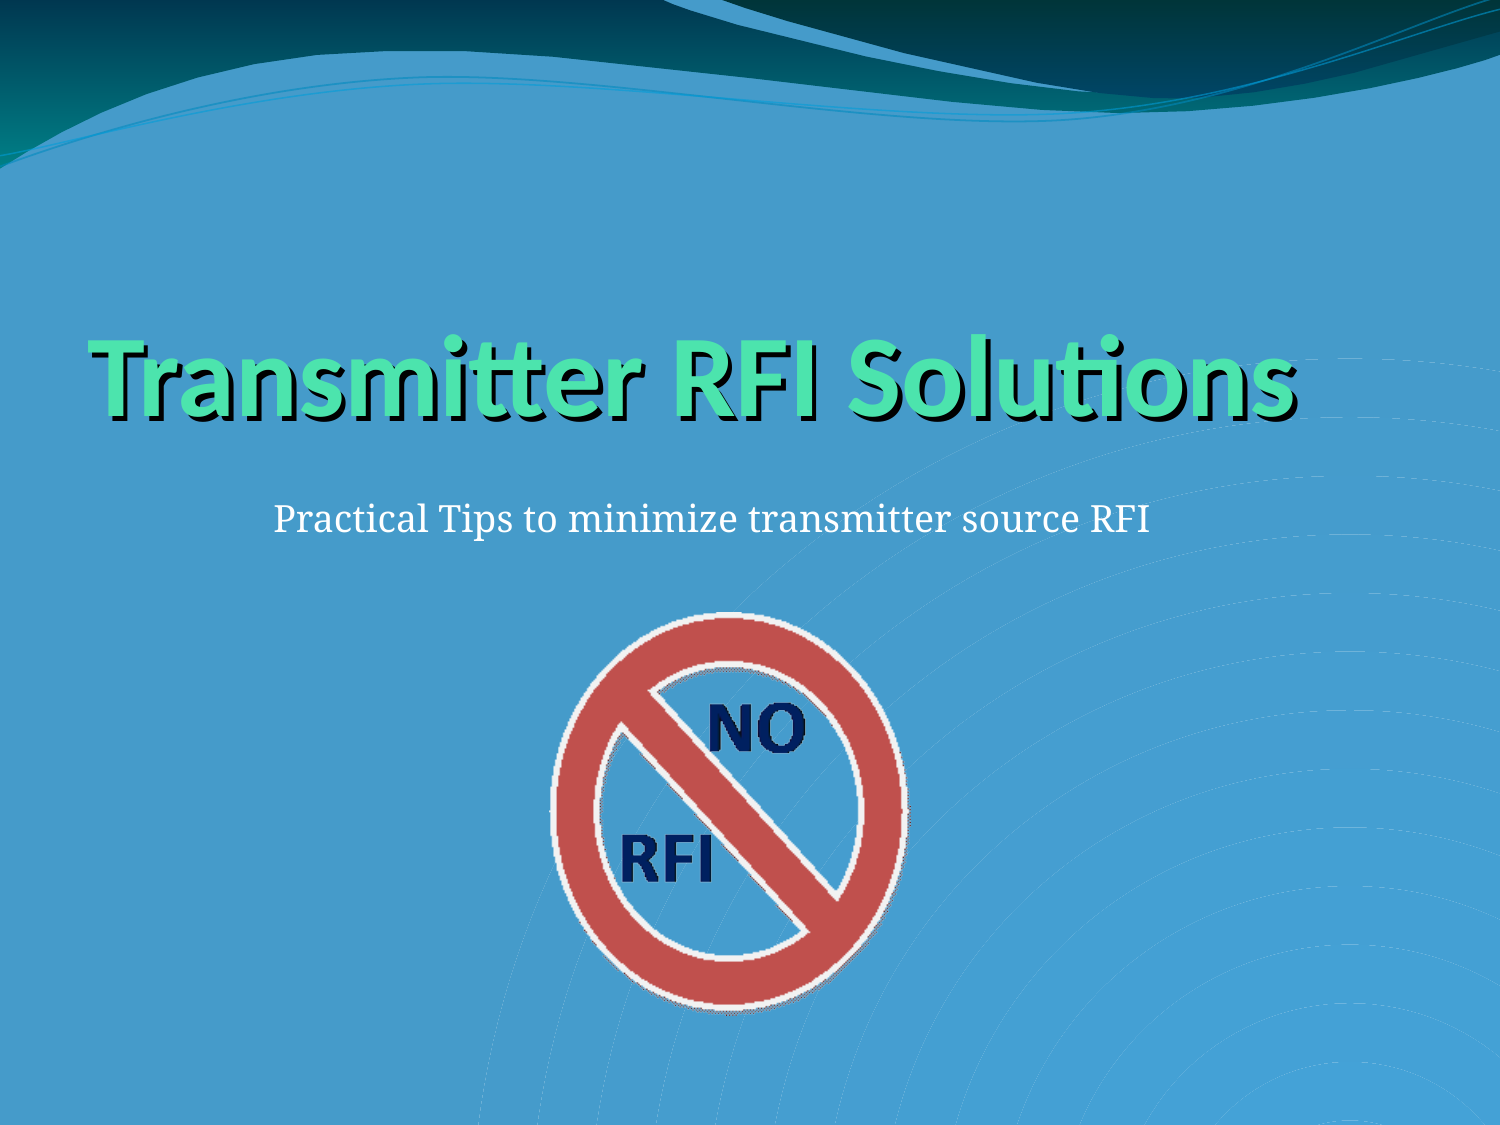

# Transmitter RFI Solutions
Practical Tips to minimize transmitter source RFI